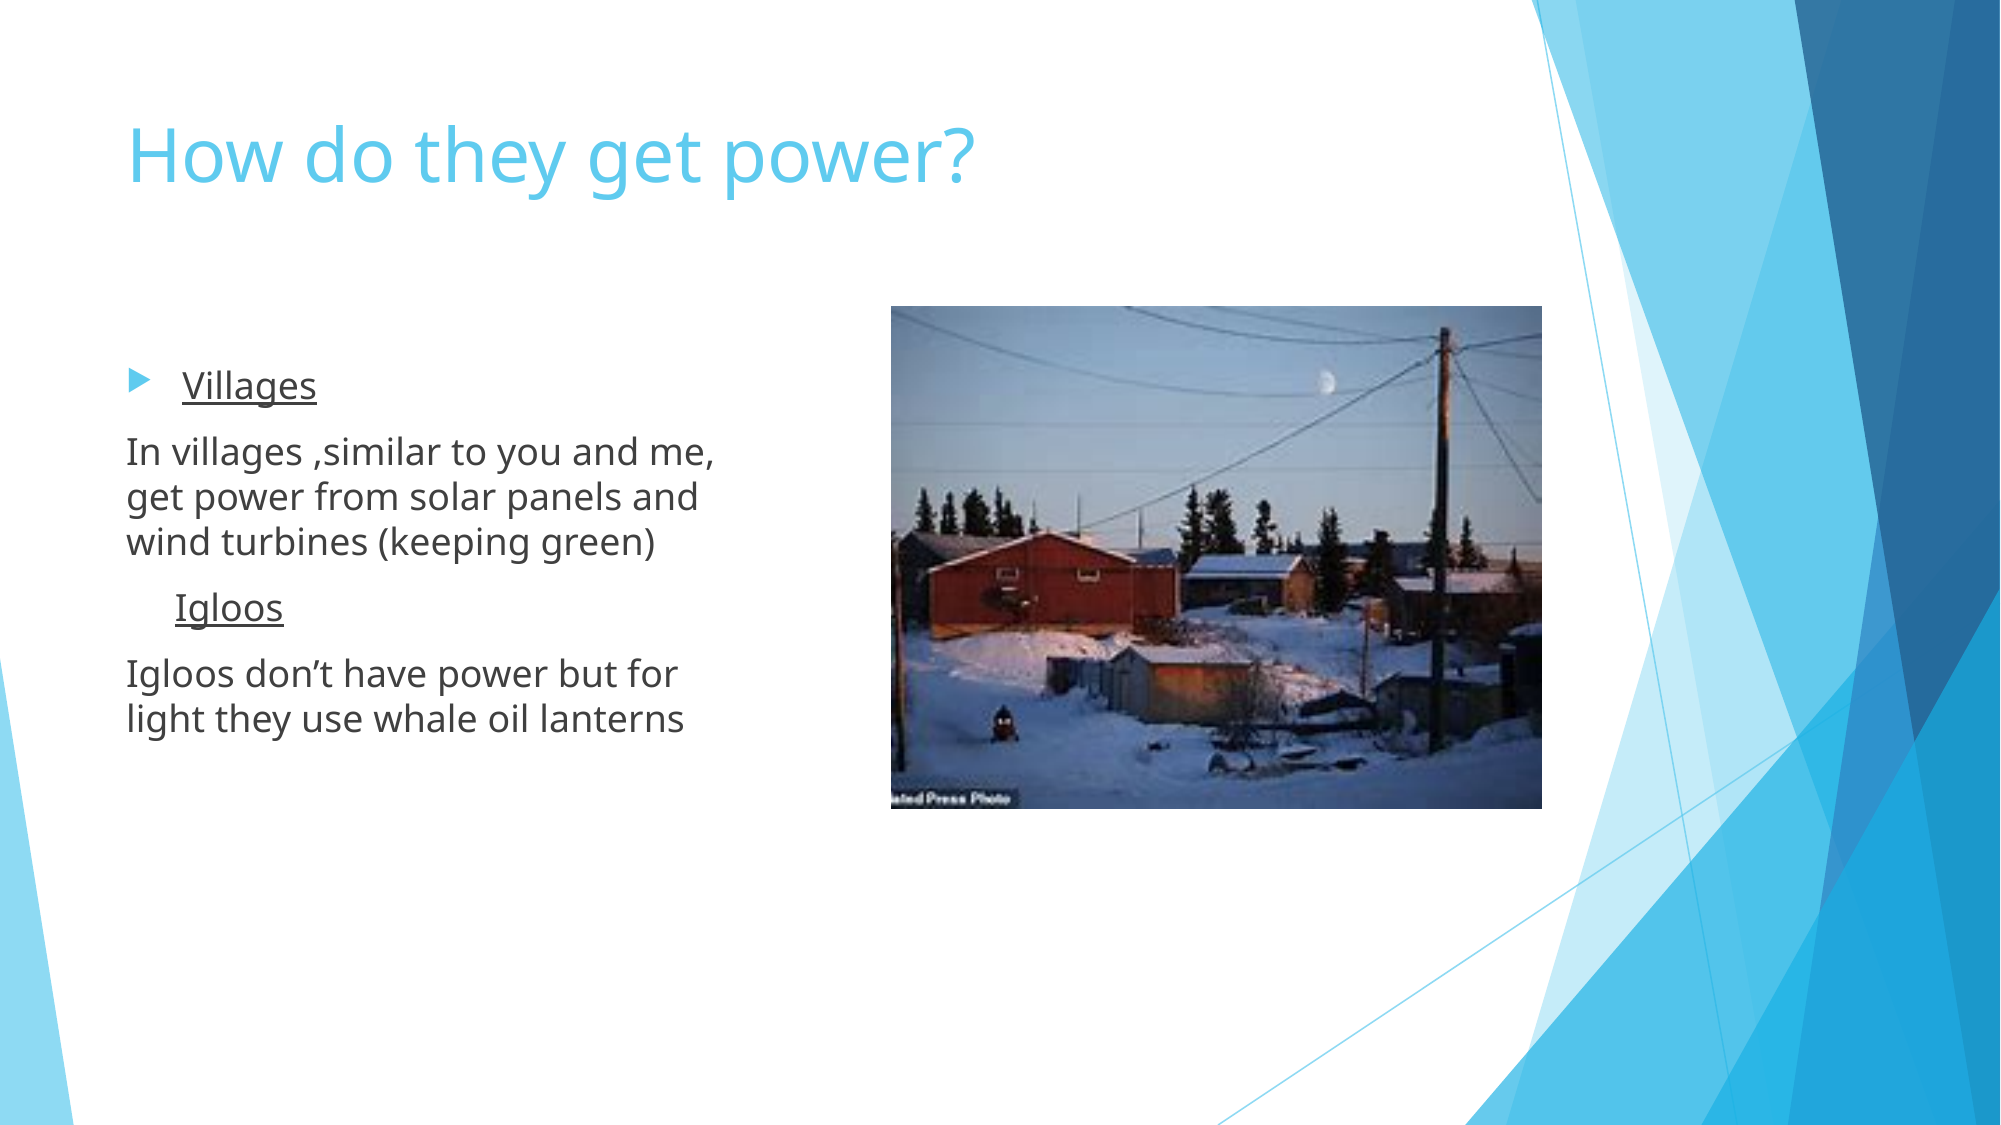

# How do they get power?
Villages
In villages ,similar to you and me, get power from solar panels and wind turbines (keeping green)
 Igloos
Igloos don’t have power but for light they use whale oil lanterns